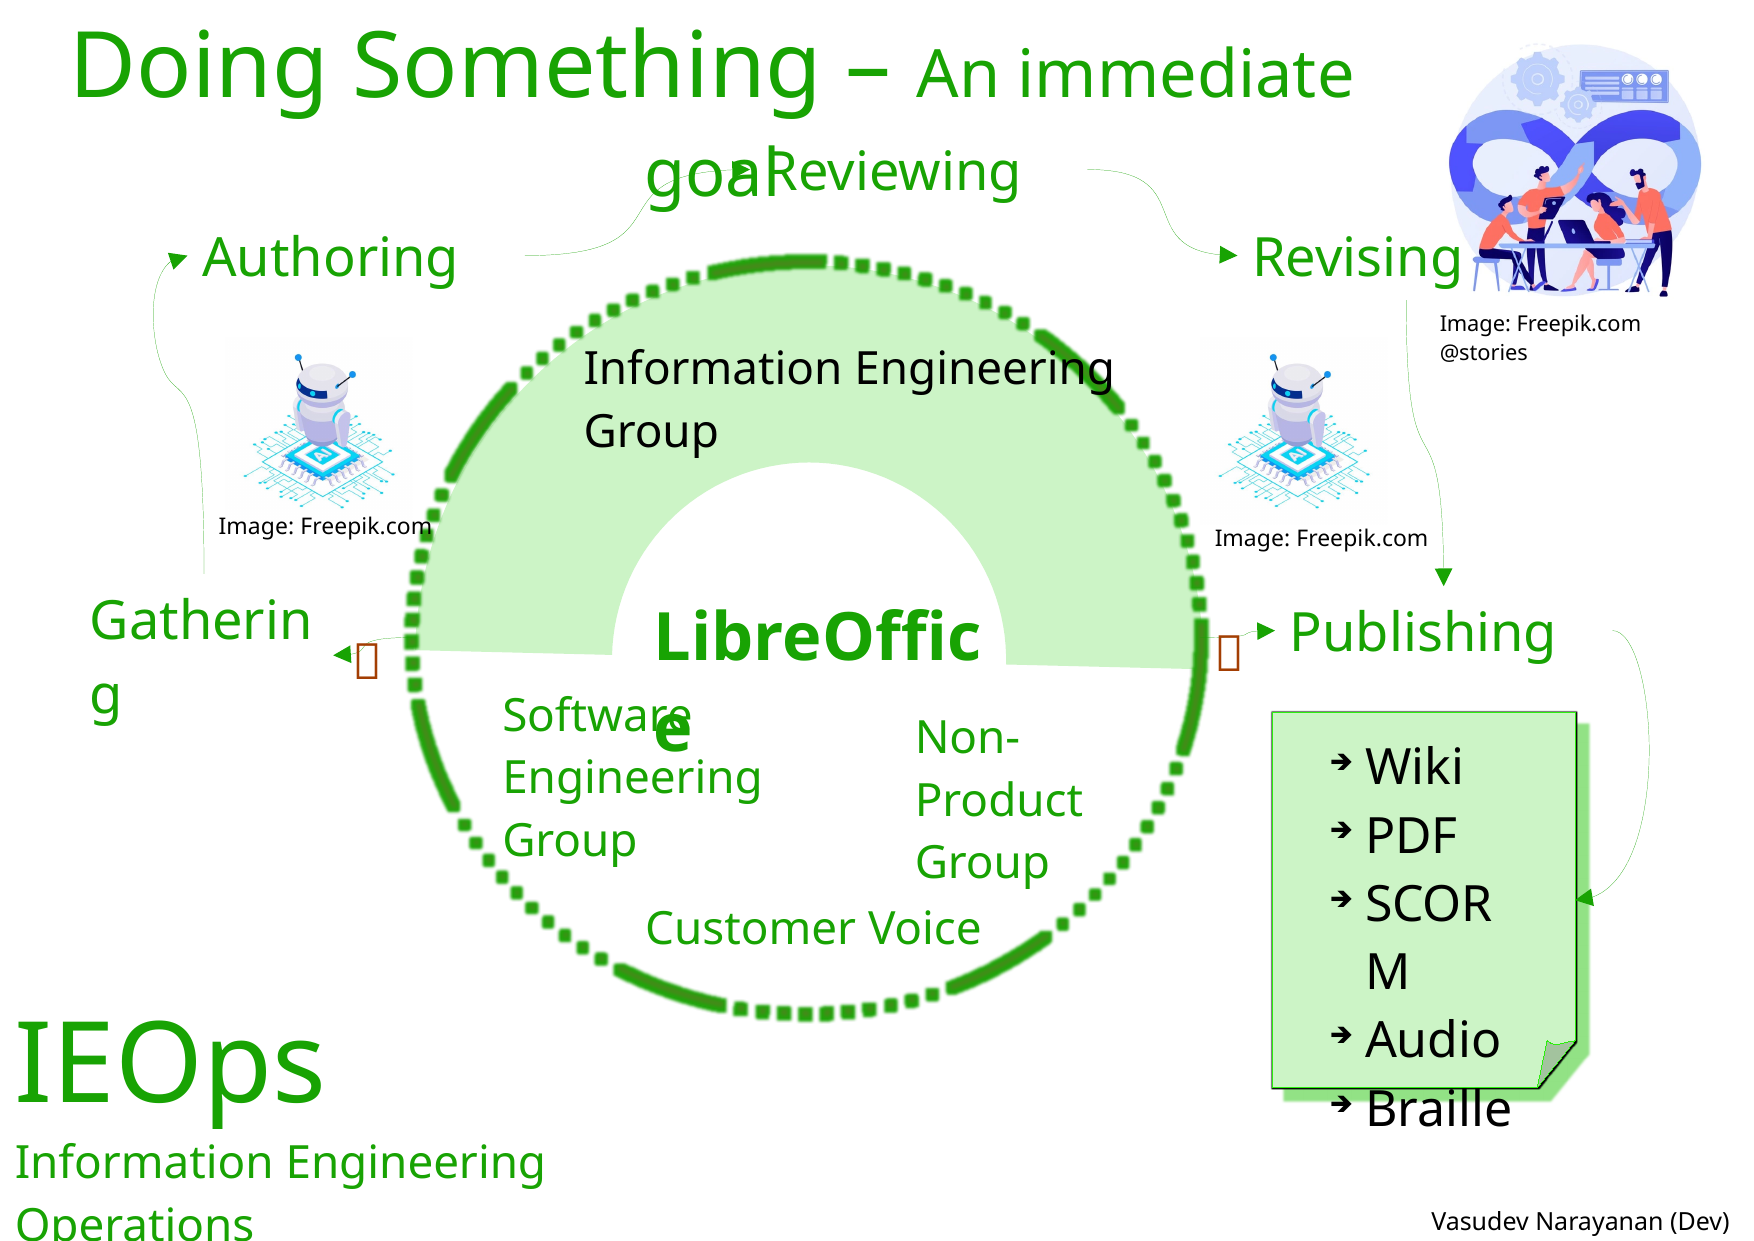

Doing Something – An immediate goal
Reviewing
Authoring
Revising
Image: Freepik.com @stories
Information Engineering Group
Image: Freepik.com
Image: Freepik.com
Gathering
LibreOffice
Publishing


Software Engineering
Group
Non-Product
Group
Wiki
PDF
SCORM
Audio
Braille
Customer Voice
IEOps
Information Engineering Operations
Vasudev Narayanan (Dev)